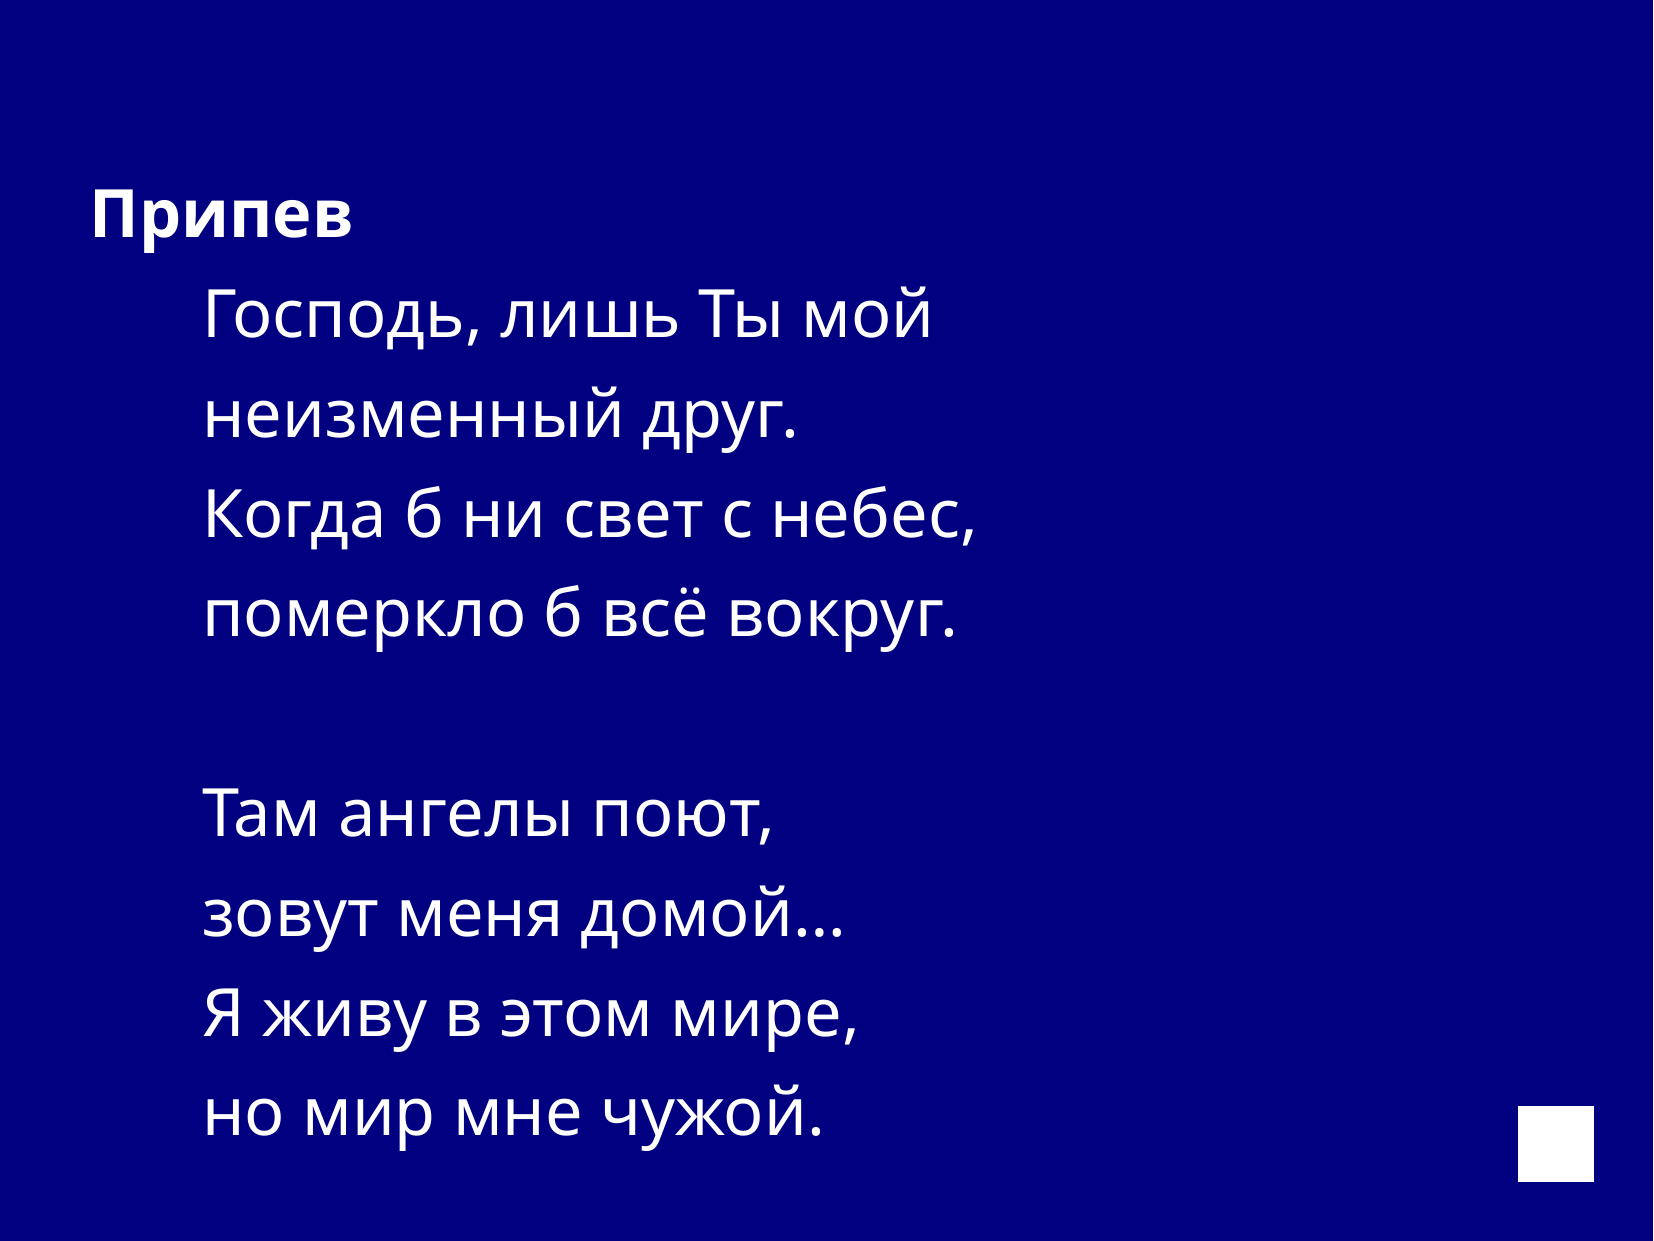

Припев
	Господь, лишь Ты мой
	неизменный друг.
	Когда б ни свет с небес,
	померкло б всё вокруг.
	Там ангелы поют,
	зовут меня домой…
	Я живу в этом мире,
	но мир мне чужой.